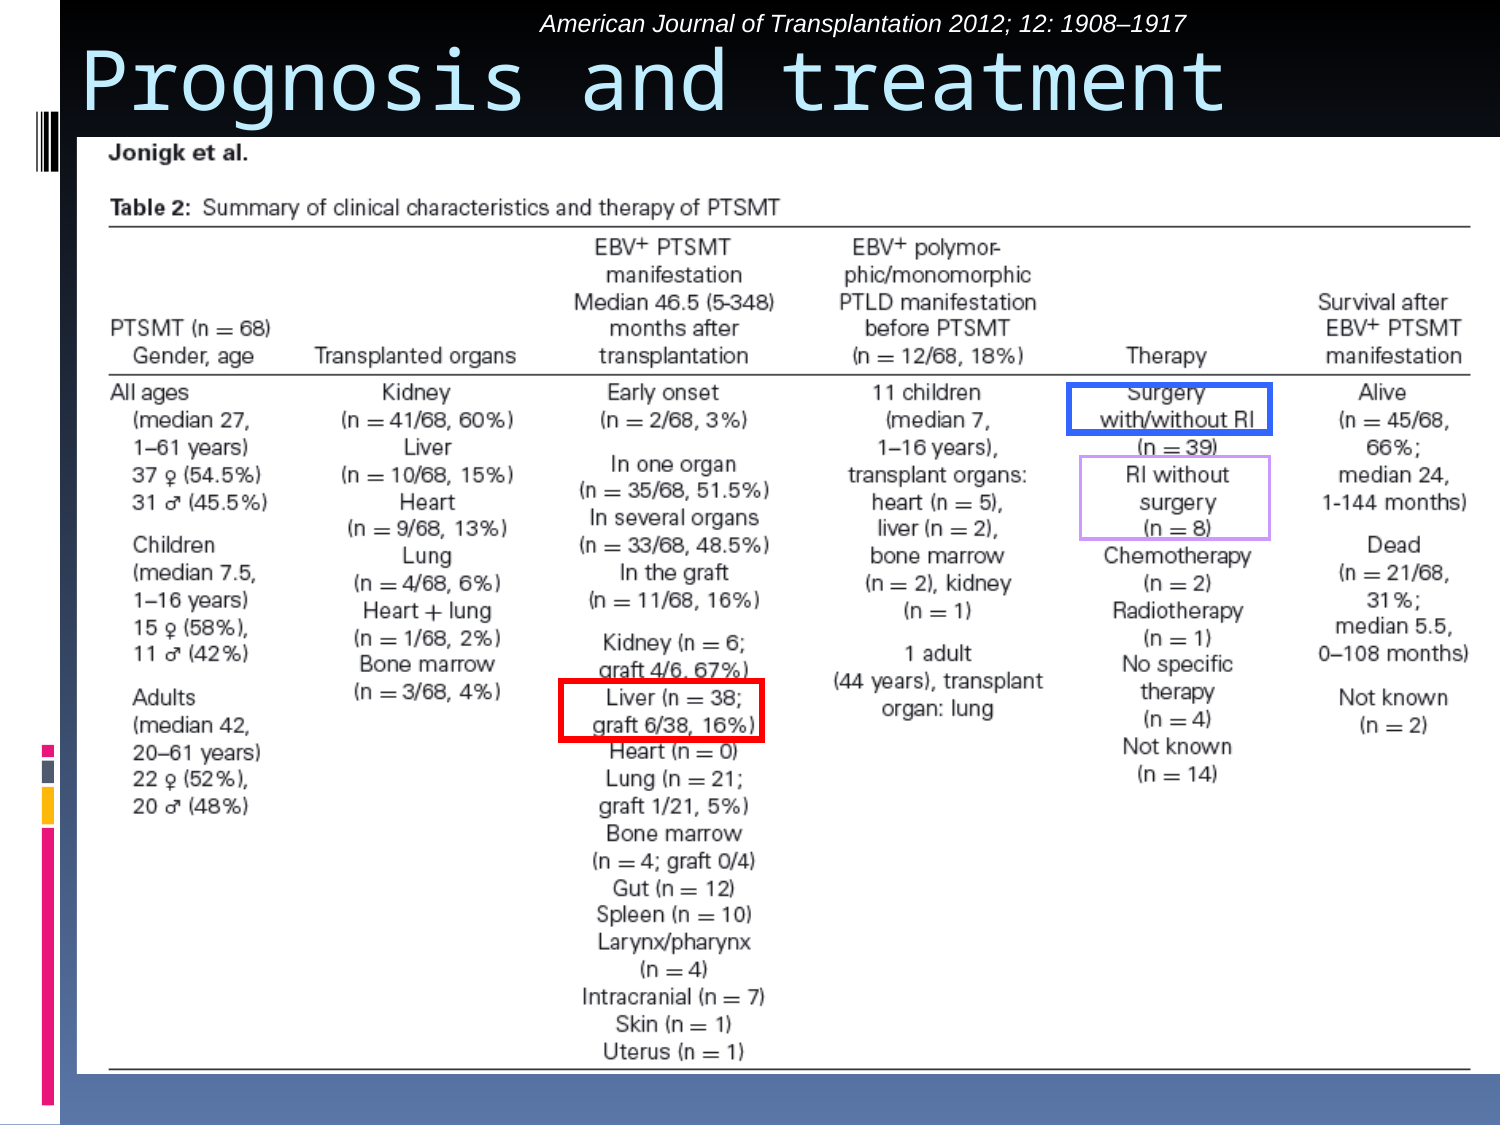

American Journal of Transplantation 2012; 12: 1908–1917
# Prognosis and treatment